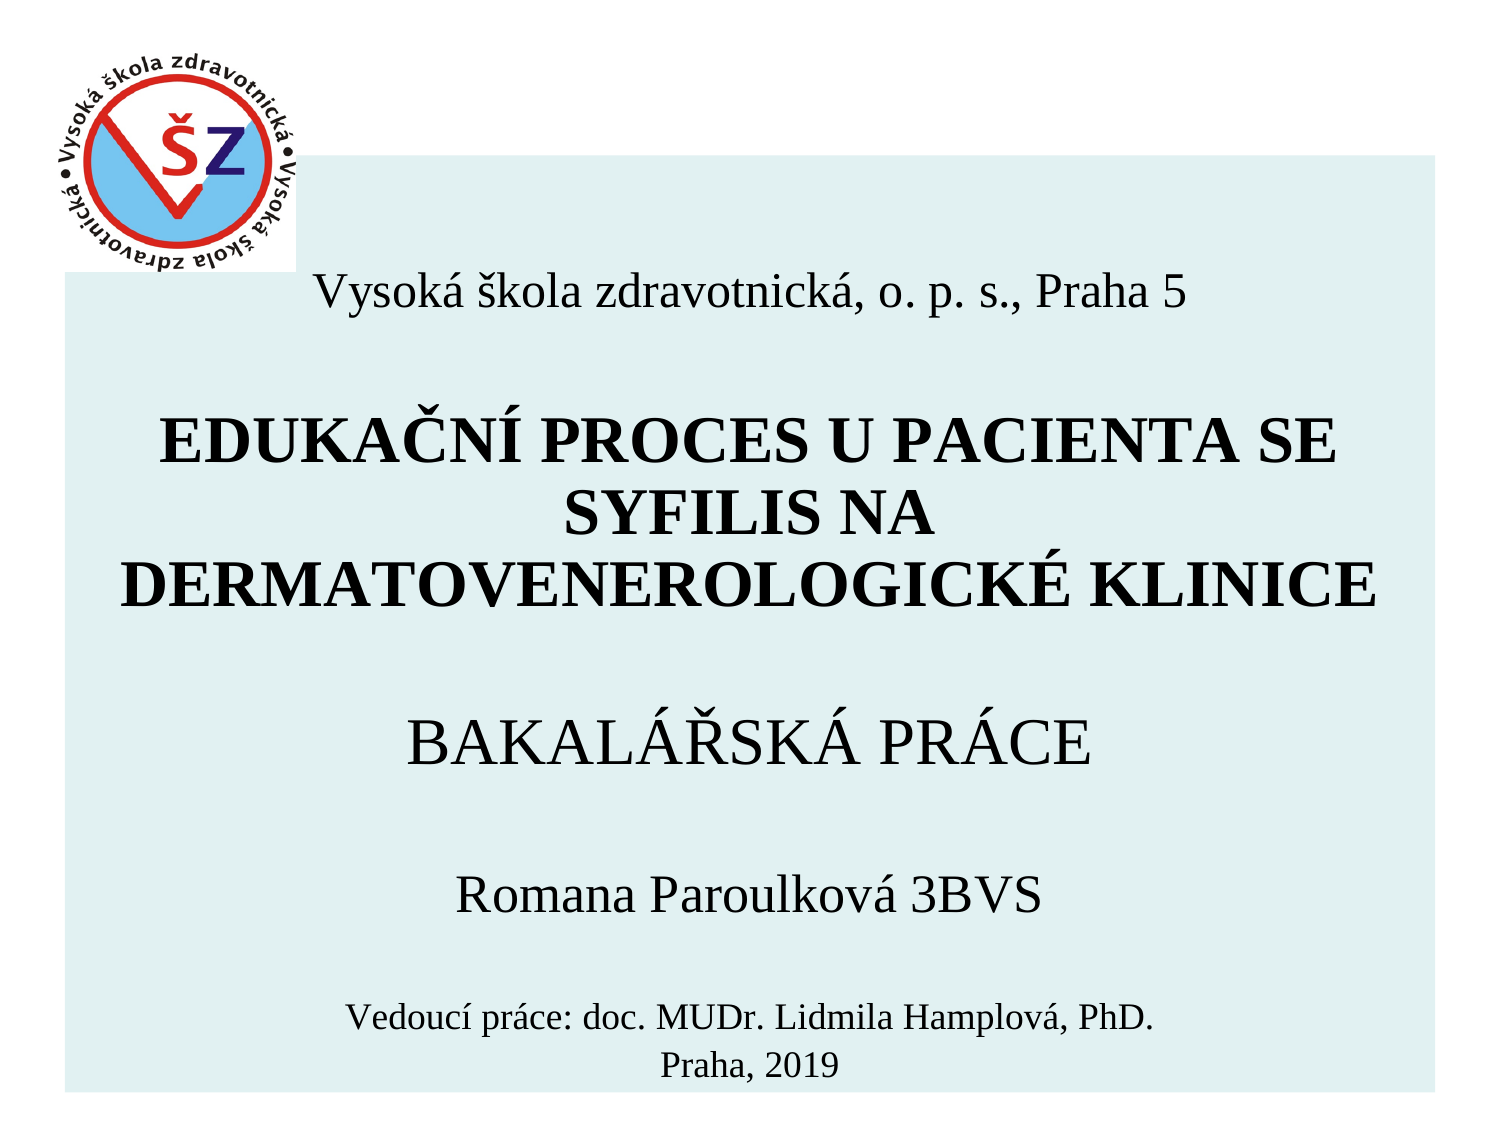

# Vysoká škola zdravotnická, o. p. s., Praha 5
EDUKAČNÍ PROCES U PACIENTA SE SYFILIS NA DERMATOVENEROLOGICKÉ KLINICE
BAKALÁŘSKÁ PRÁCE
Romana Paroulková 3BVS
Vedoucí práce: doc. MUDr. Lidmila Hamplová, PhD.
Praha, 2019